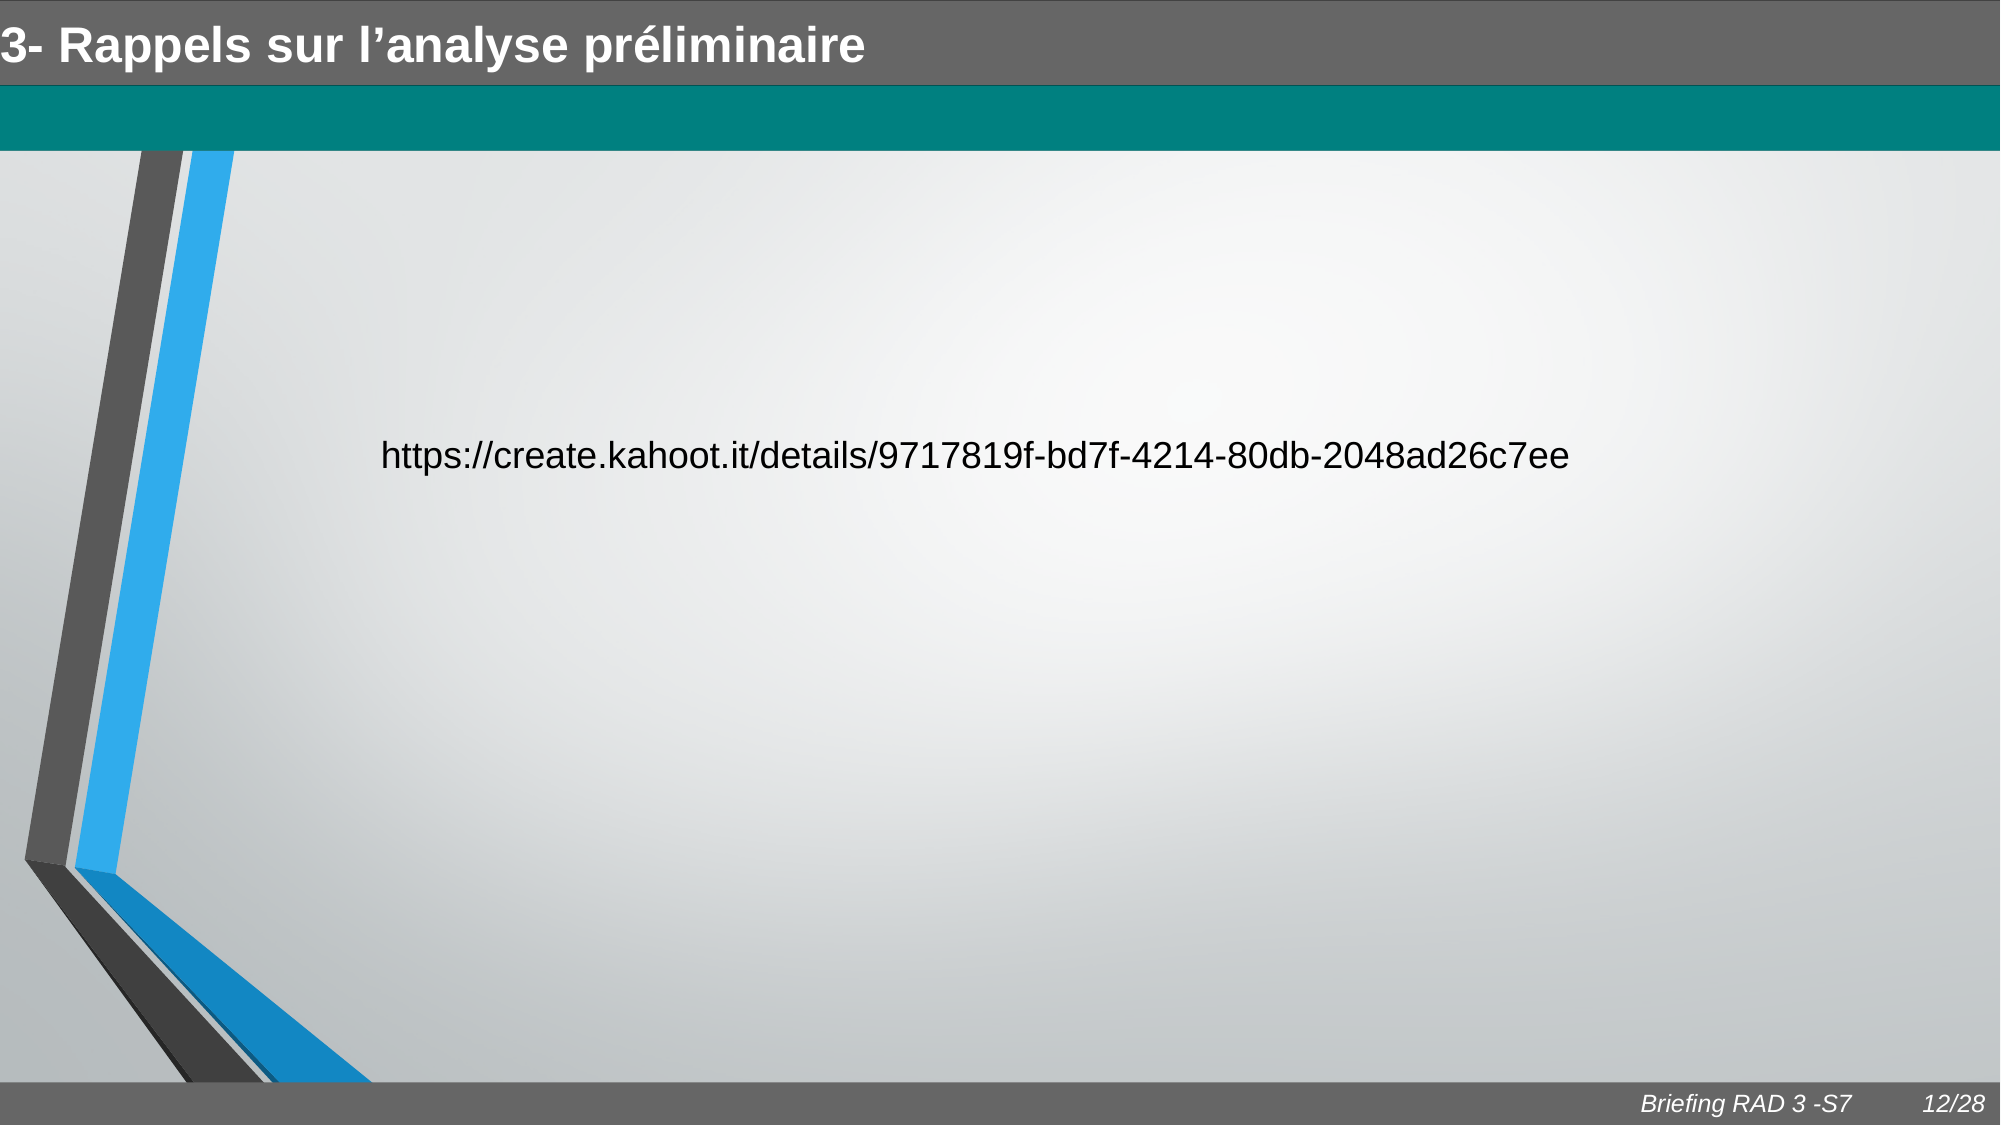

# 3- Rappels sur l’analyse préliminaire
https://create.kahoot.it/details/9717819f-bd7f-4214-80db-2048ad26c7ee
Briefing RAD 3 -S7 /28